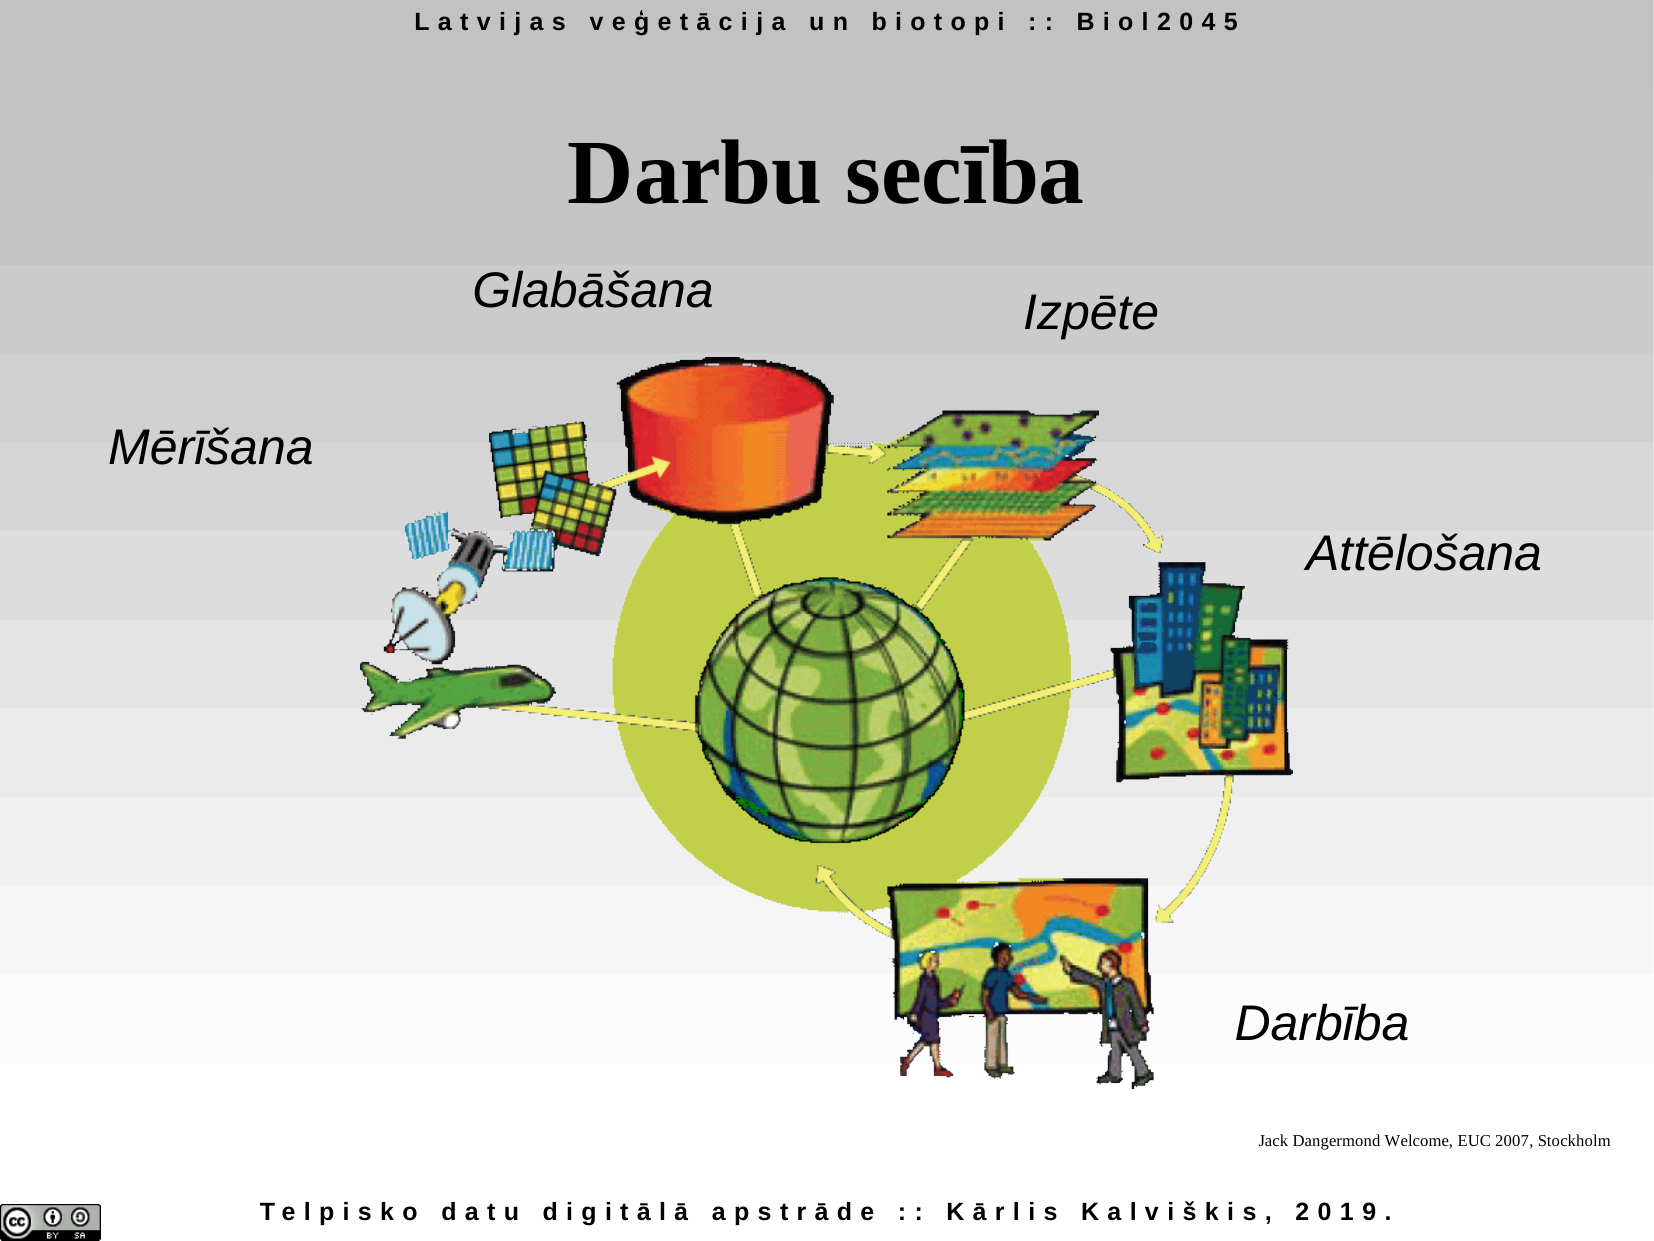

# Darbu secība
Glabāšana
Izpēte
Mērīšana
Attēlošana
Darbība
Jack Dangermond Welcome, EUC 2007, Stockholm